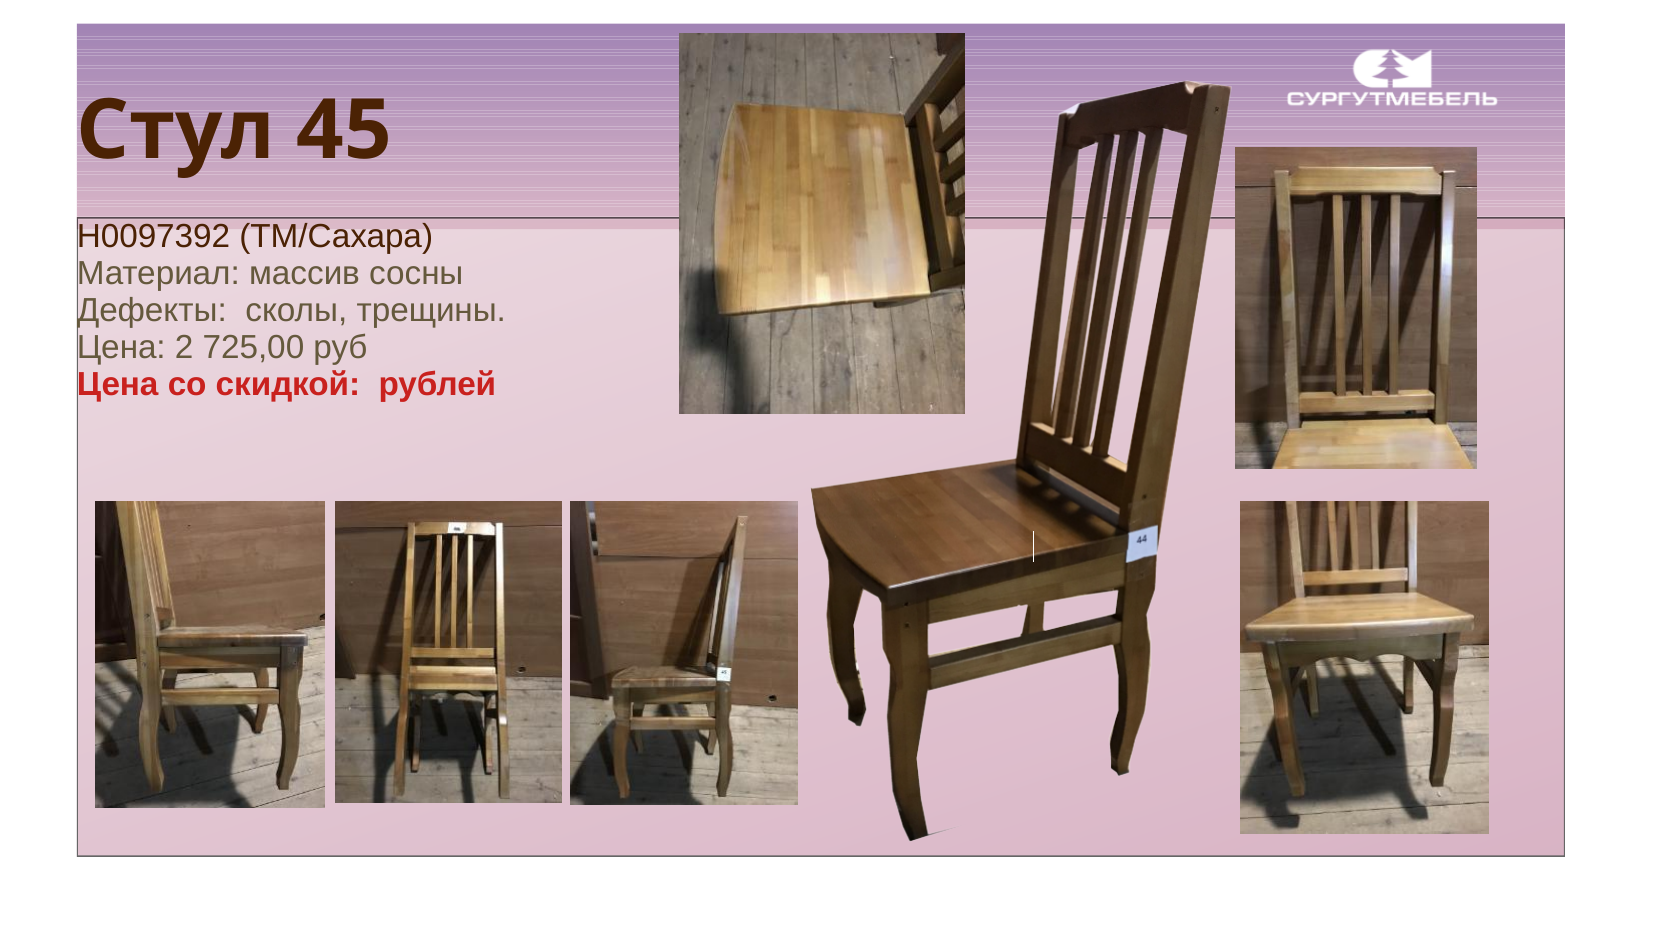

# Стул 45
Н0097392 (ТМ/Сахара)
Материал: массив сосны
Дефекты: сколы, трещины.
Цена: 2 725,00 руб
Цена со скидкой: рублей